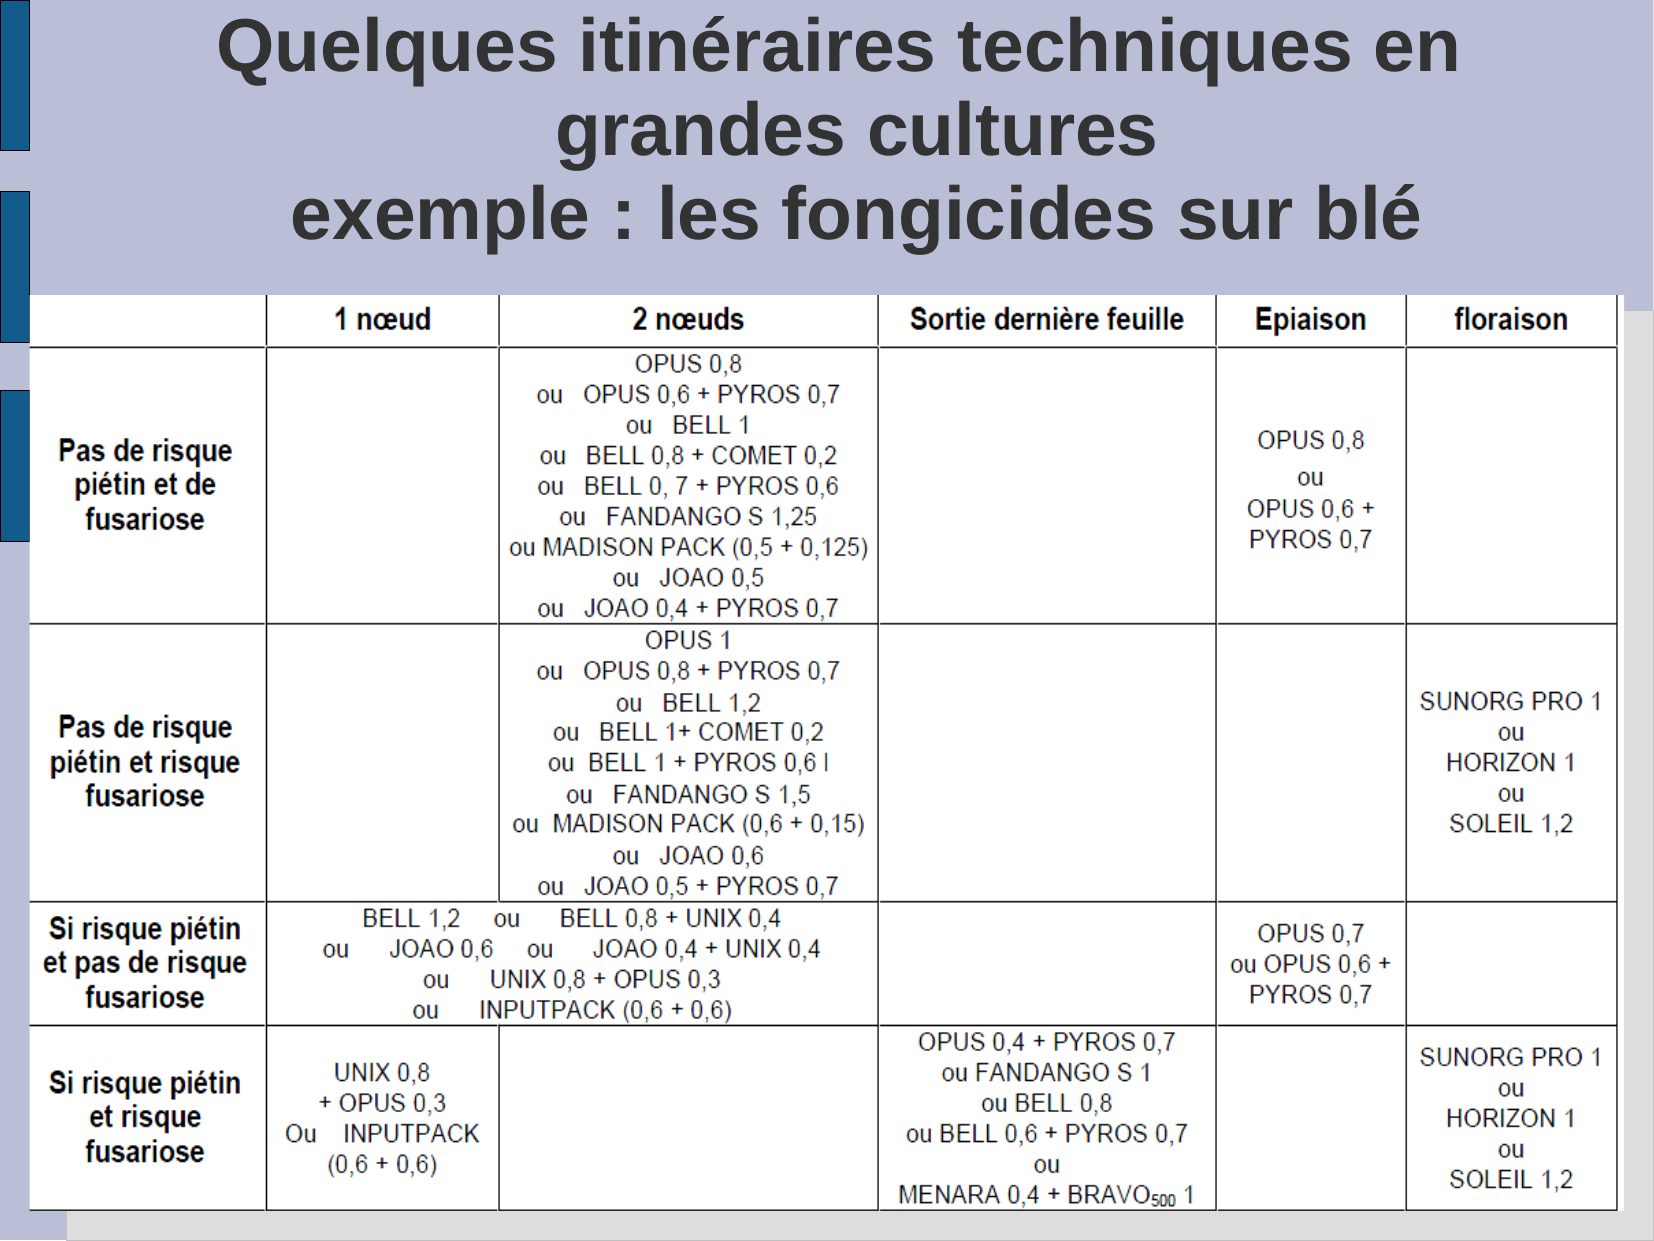

# Quelques itinéraires techniques en grandes cultures exemple : les fongicides sur blé